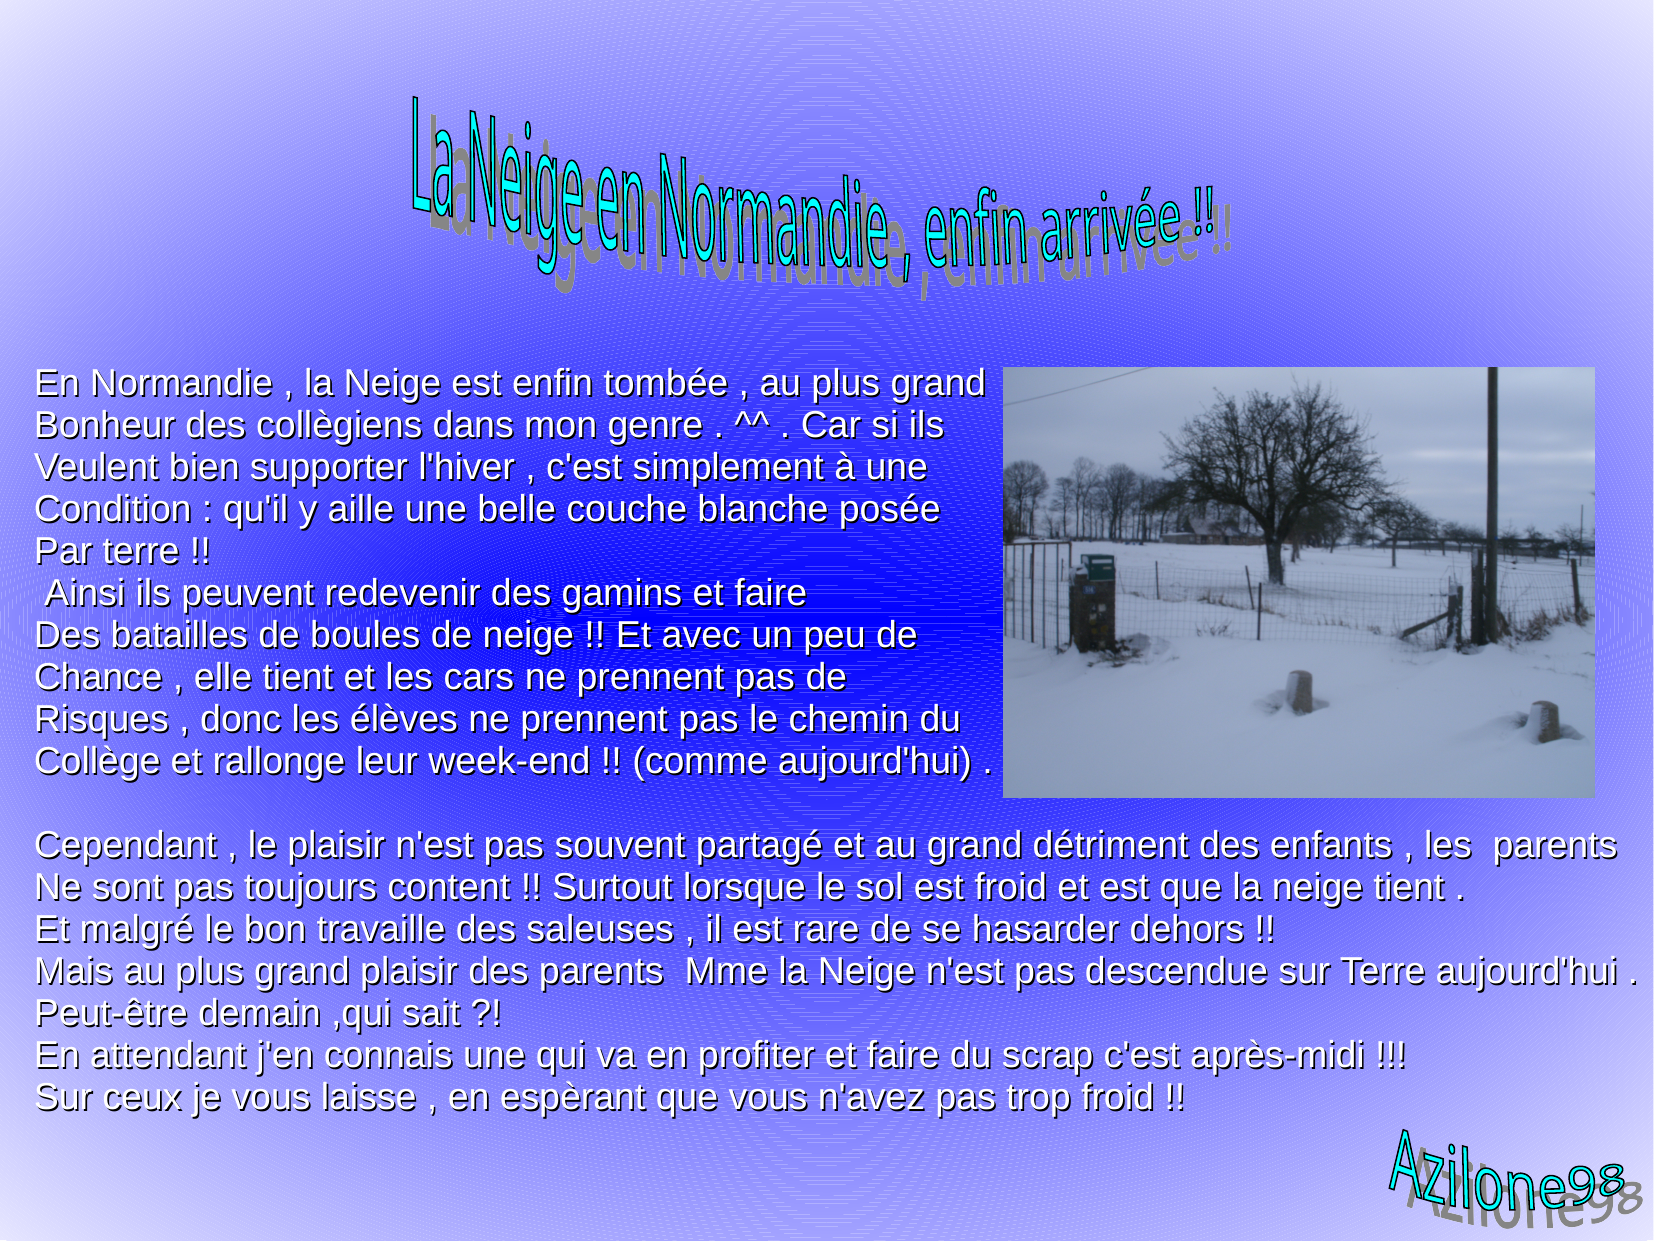

La Neige en Normandie , enfin arrivée !!
En Normandie , la Neige est enfin tombée , au plus grand
Bonheur des collègiens dans mon genre . ^^ . Car si ils
Veulent bien supporter l'hiver , c'est simplement à une
Condition : qu'il y aille une belle couche blanche posée
Par terre !!
 Ainsi ils peuvent redevenir des gamins et faire
Des batailles de boules de neige !! Et avec un peu de
Chance , elle tient et les cars ne prennent pas de
Risques , donc les élèves ne prennent pas le chemin du
Collège et rallonge leur week-end !! (comme aujourd'hui) .
Cependant , le plaisir n'est pas souvent partagé et au grand détriment des enfants , les parents
Ne sont pas toujours content !! Surtout lorsque le sol est froid et est que la neige tient .
Et malgré le bon travaille des saleuses , il est rare de se hasarder dehors !!
Mais au plus grand plaisir des parents Mme la Neige n'est pas descendue sur Terre aujourd'hui .
Peut-être demain ,qui sait ?!
En attendant j'en connais une qui va en profiter et faire du scrap c'est après-midi !!!
Sur ceux je vous laisse , en espèrant que vous n'avez pas trop froid !!
Azilone98